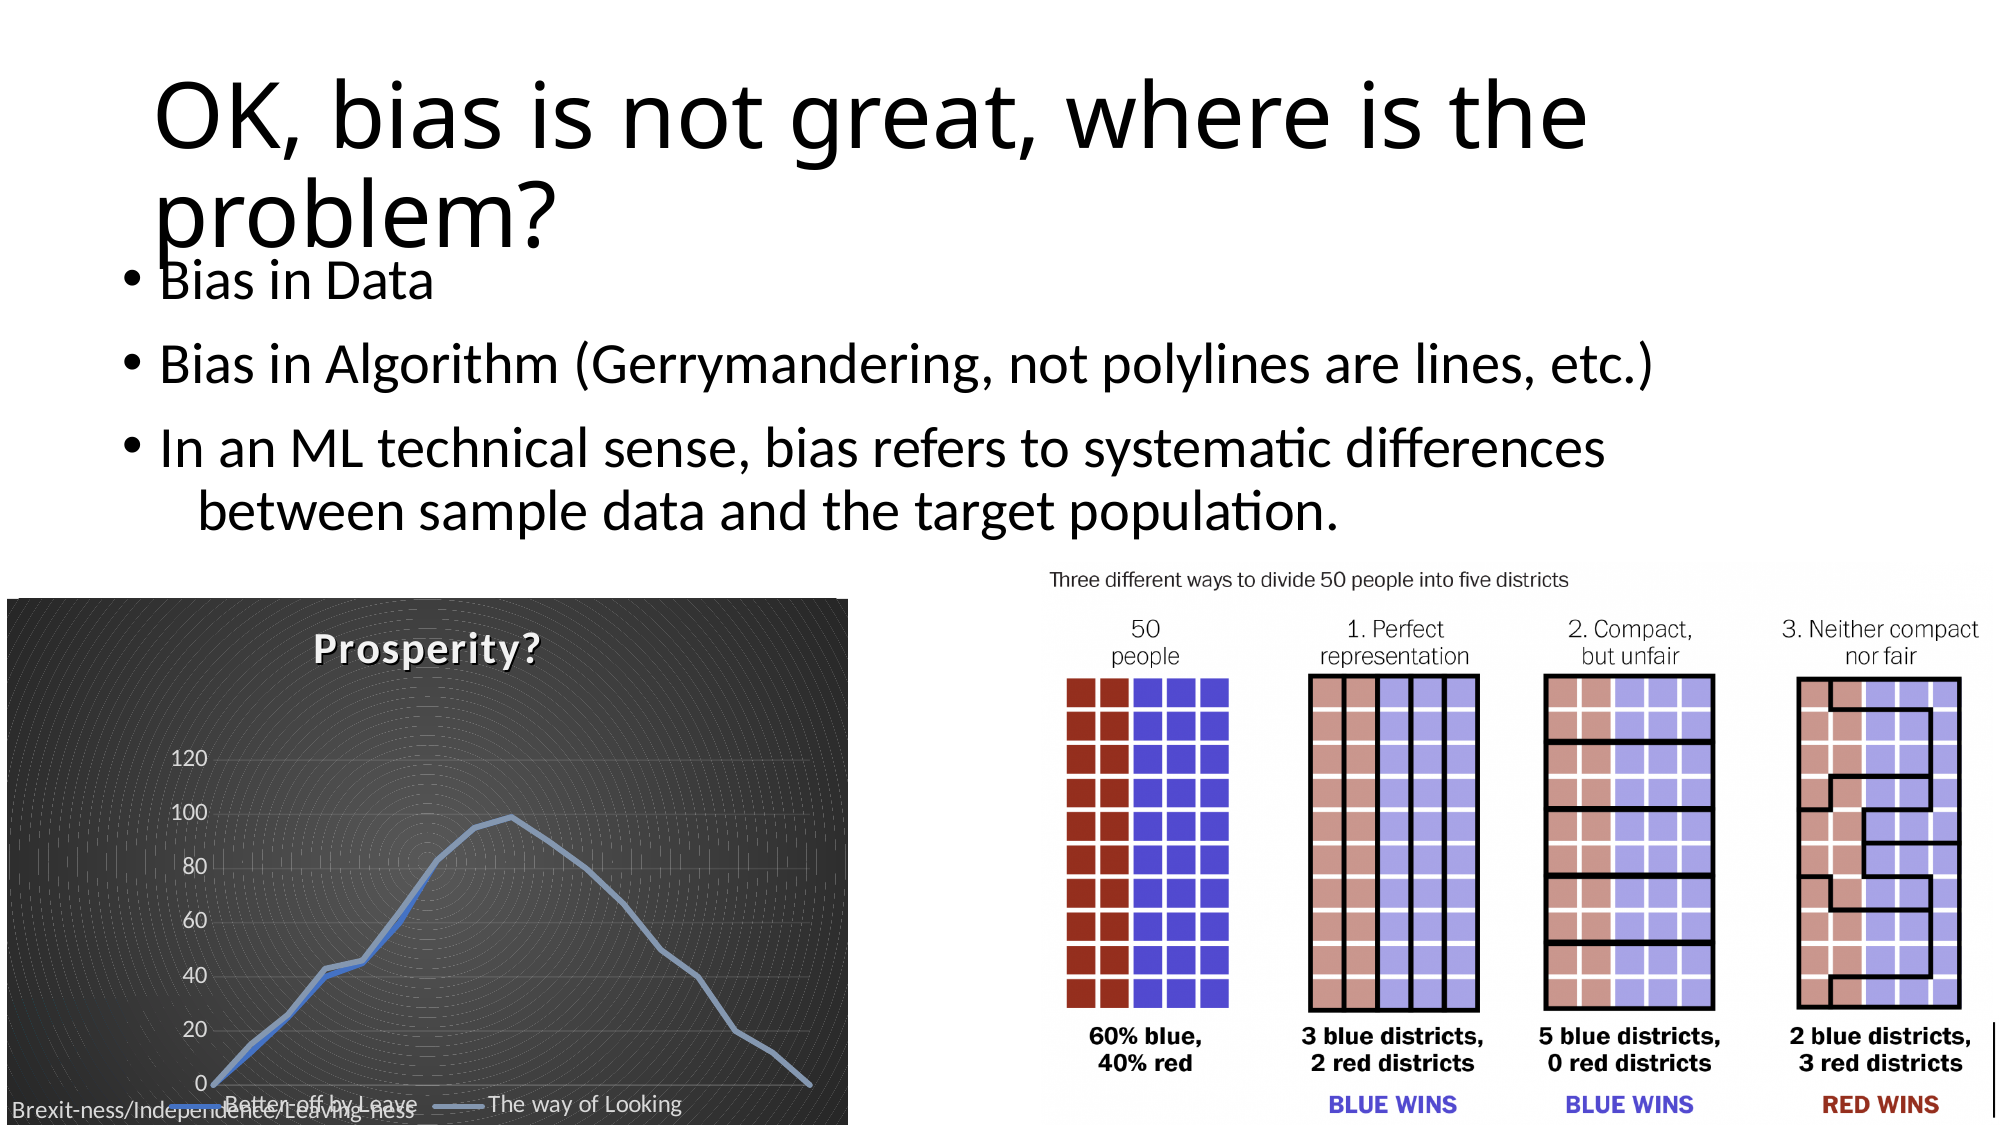

# OK, bias is not great, where is the problem?
Bias in Data
Bias in Algorithm (Gerrymandering, not polylines are lines, etc.)
In an ML technical sense, bias refers to systematic differences between sample data and the target population.
### Chart: Prosperity?
| Category | Better-off by Leave | The way of Looking |
|---|---|---|
| Brexit-ness/Independence/Leaving-ness | 0.0 | 0.0 |
| None | 12.0 | 15.0 |
| None | 25.0 | 26.0 |
| None | 40.0 | 43.0 |
| None | 45.0 | 46.0 |
| None | 60.0 | 64.0 |
| None | 83.0 | 83.0 |
| None | 95.0 | 95.0 |
| None | 99.0 | 99.0 |
| None | None | 90.0 |
| None | None | 80.0 |
| None | None | 67.0 |
| None | None | 50.0 |
| None | None | 40.0 |
| None | None | 20.0 |
| None | None | 12.0 |
| None | None | 0.0 |